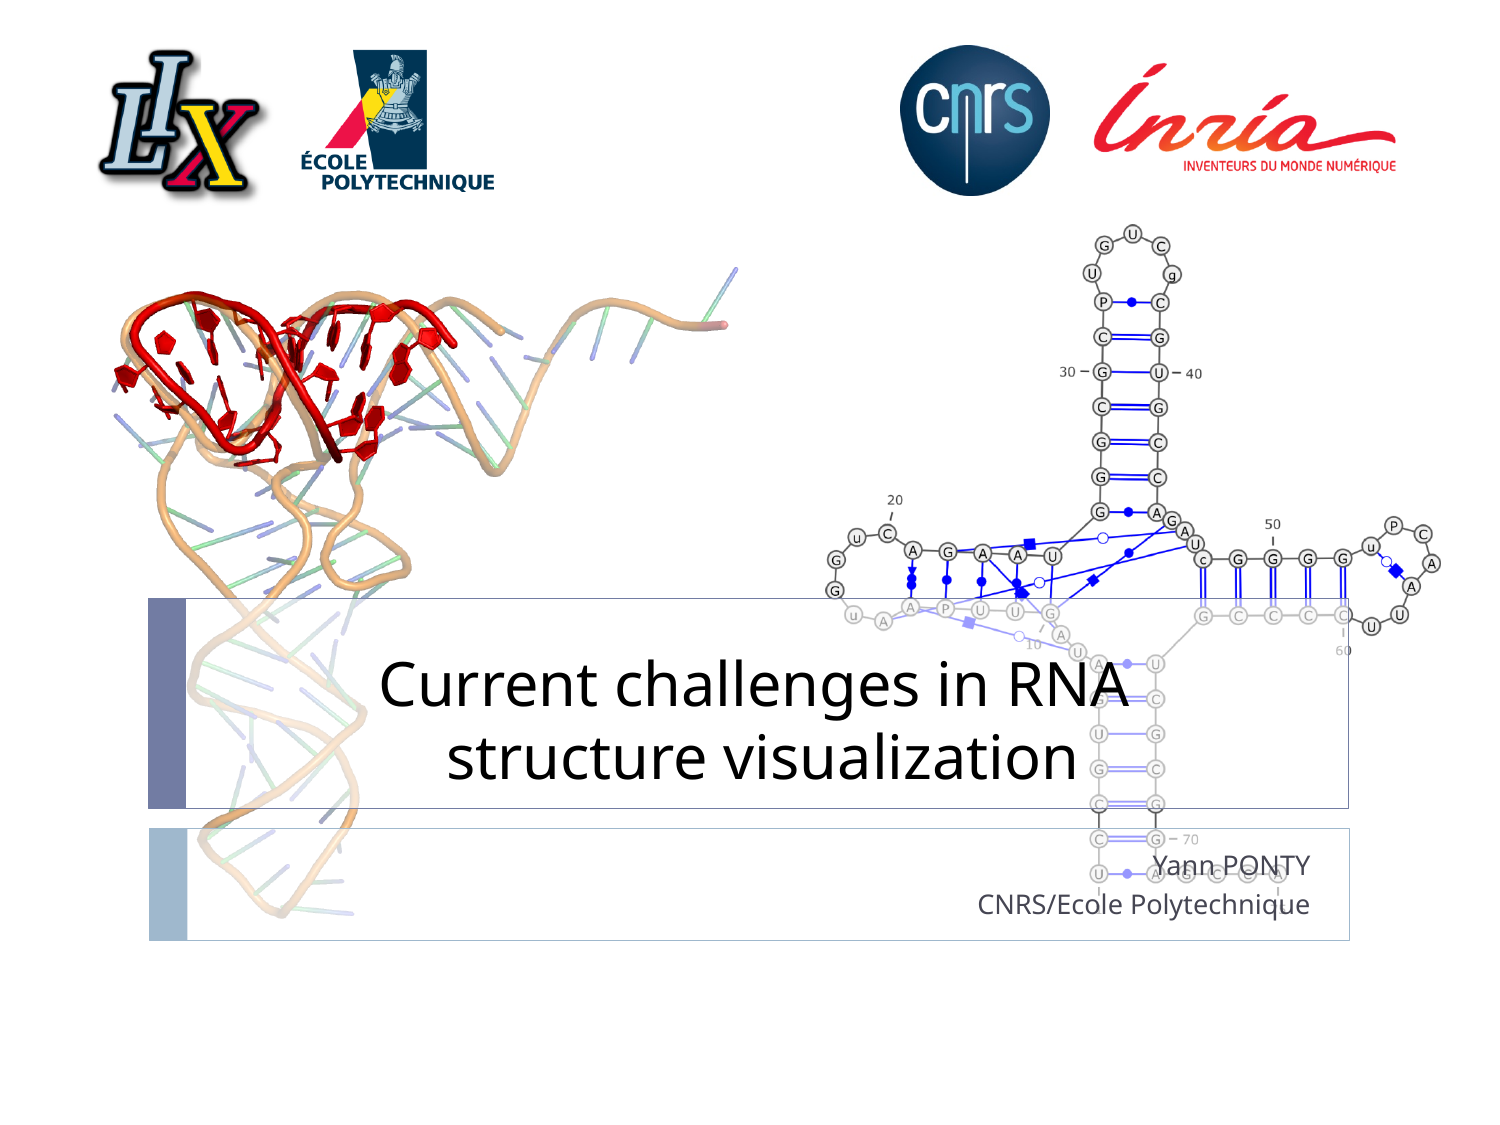

# Current challenges in RNA structure visualization
Yann PONTY
CNRS/Ecole Polytechnique